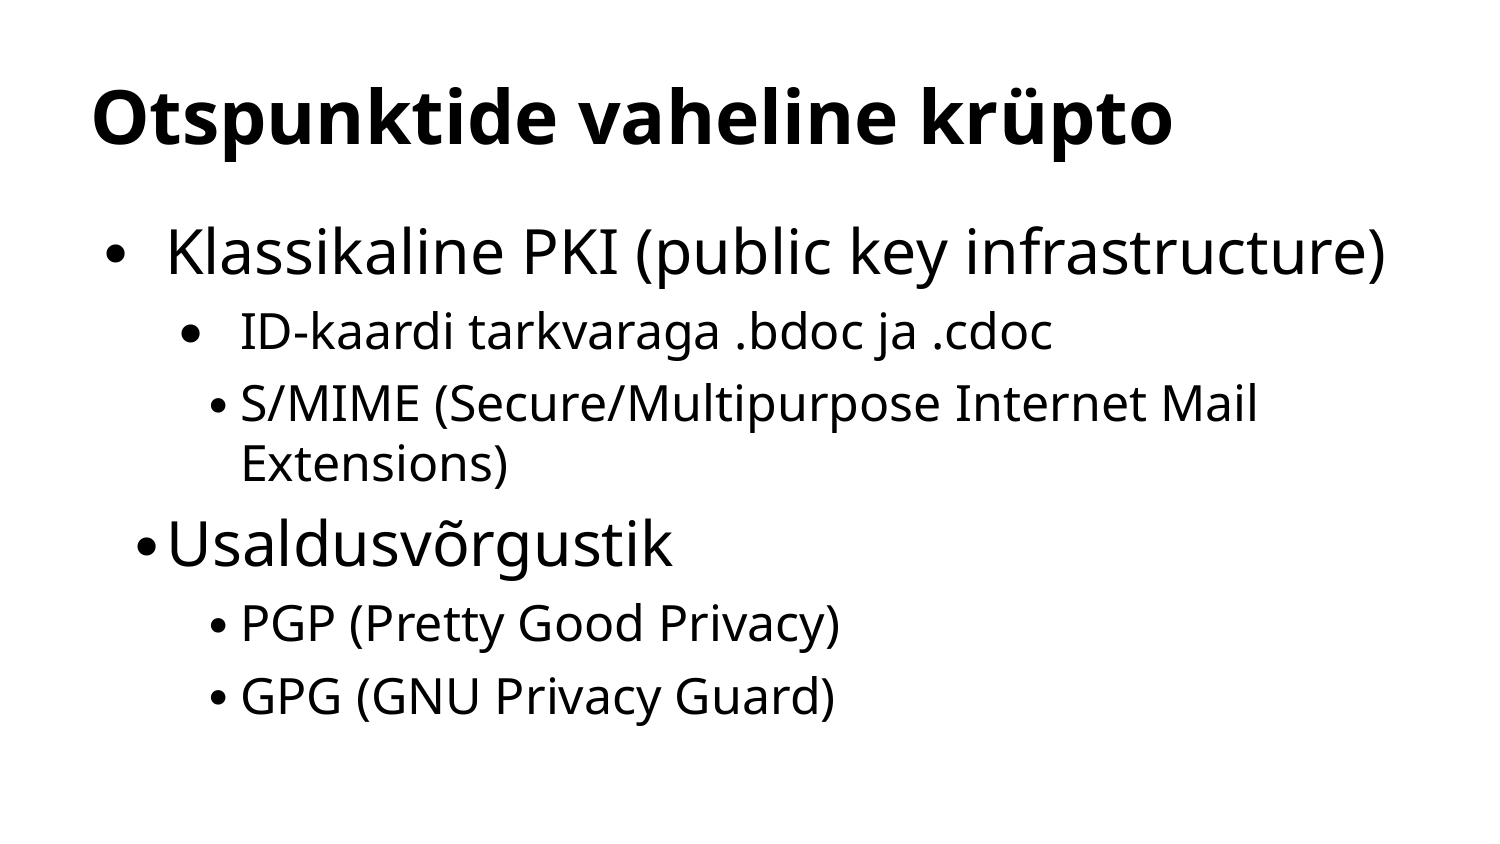

# Otspunktide vaheline krüpto
Klassikaline PKI (public key infrastructure)
ID-kaardi tarkvaraga .bdoc ja .cdoc
S/MIME (Secure/Multipurpose Internet Mail Extensions)
Usaldusvõrgustik
PGP (Pretty Good Privacy)
GPG (GNU Privacy Guard)